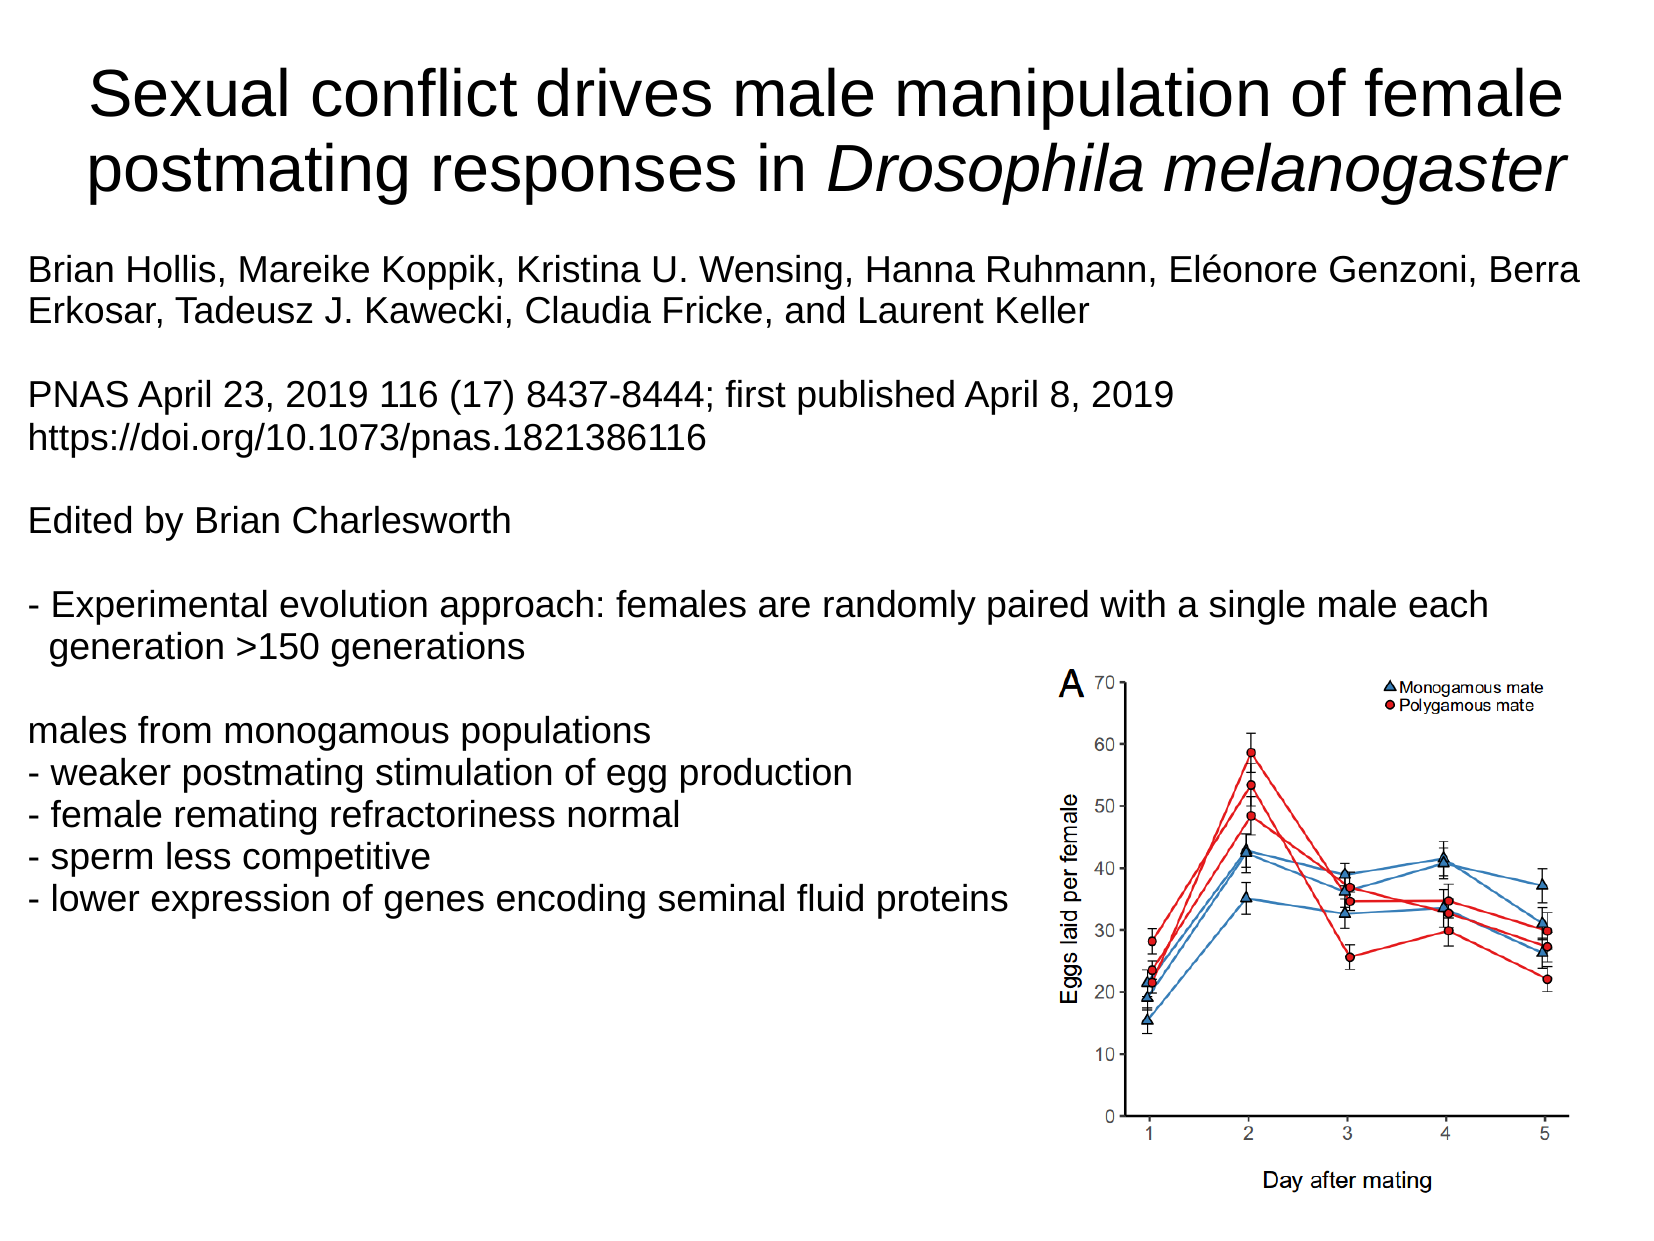

# Sexual conflict drives male manipulation of female postmating responses in Drosophila melanogaster
Brian Hollis, Mareike Koppik, Kristina U. Wensing, Hanna Ruhmann, Eléonore Genzoni, Berra Erkosar, Tadeusz J. Kawecki, Claudia Fricke, and Laurent Keller
PNAS April 23, 2019 116 (17) 8437-8444; first published April 8, 2019 https://doi.org/10.1073/pnas.1821386116
Edited by Brian Charlesworth
- Experimental evolution approach: females are randomly paired with a single male each
 generation >150 generations
males from monogamous populations
- weaker postmating stimulation of egg production
- female remating refractoriness normal
- sperm less competitive
- lower expression of genes encoding seminal fluid proteins